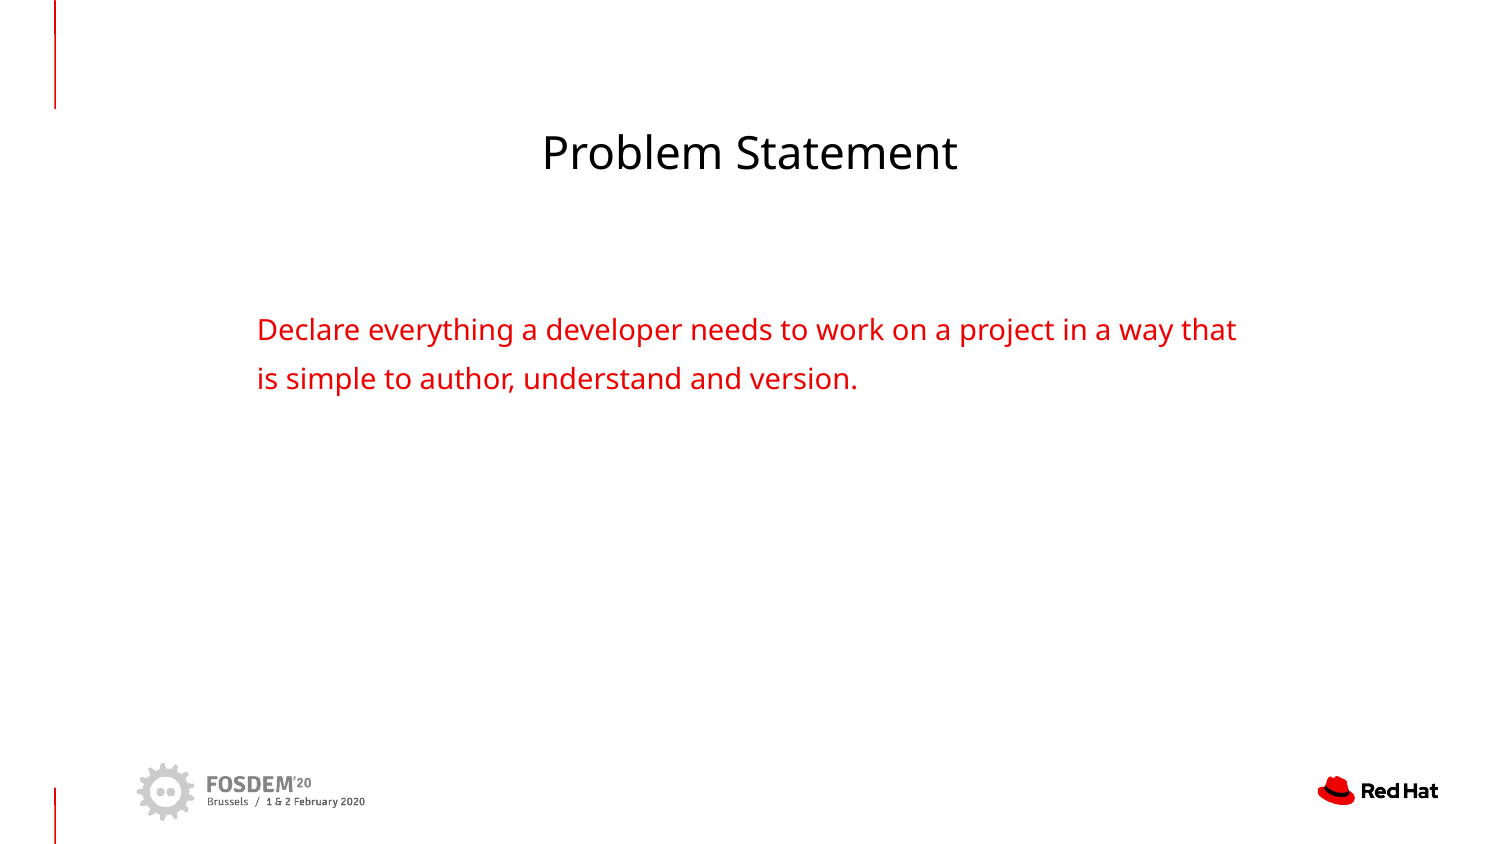

#
Problem Statement
Declare everything a developer needs to work on a project in a way that is simple to author, understand and version.